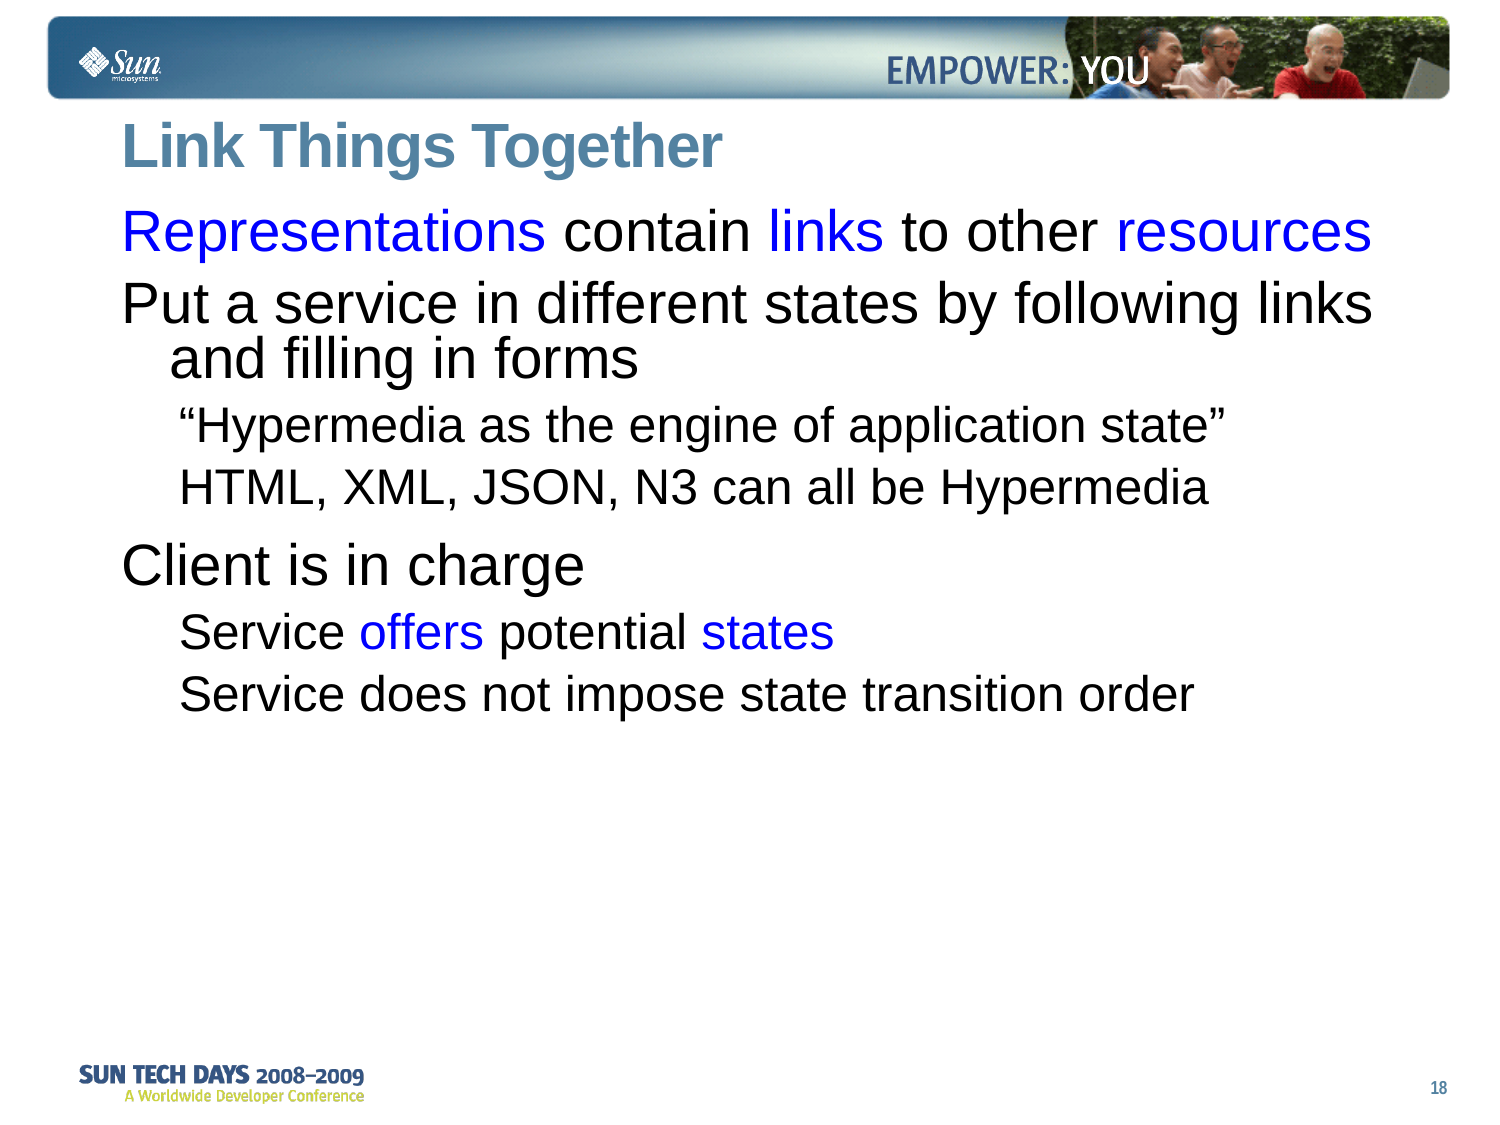

# Link Things Together
Representations contain links to other resources
Put a service in different states by following links and filling in forms
“Hypermedia as the engine of application state”
HTML, XML, JSON, N3 can all be Hypermedia
Client is in charge
Service offers potential states
Service does not impose state transition order